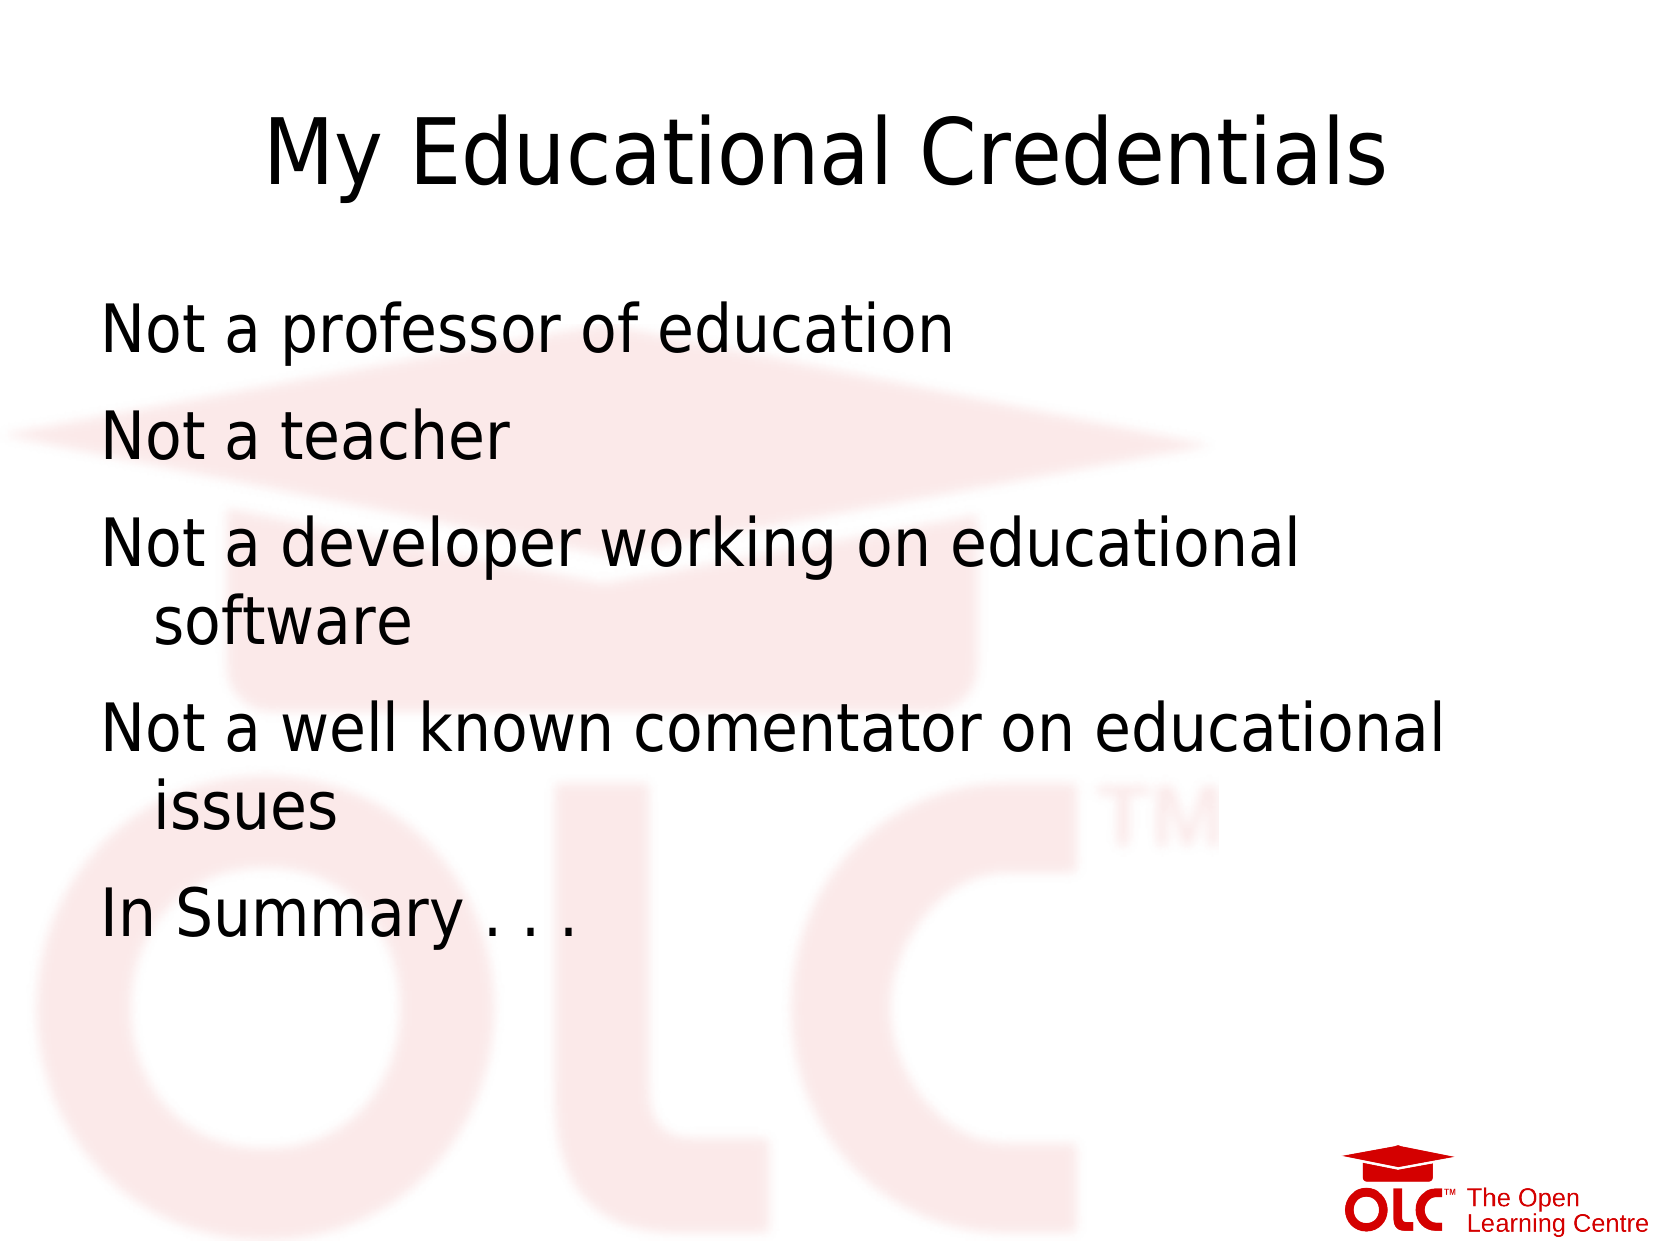

# My Educational Credentials
Not a professor of education
Not a teacher
Not a developer working on educational software
Not a well known comentator on educational issues
In Summary . . .